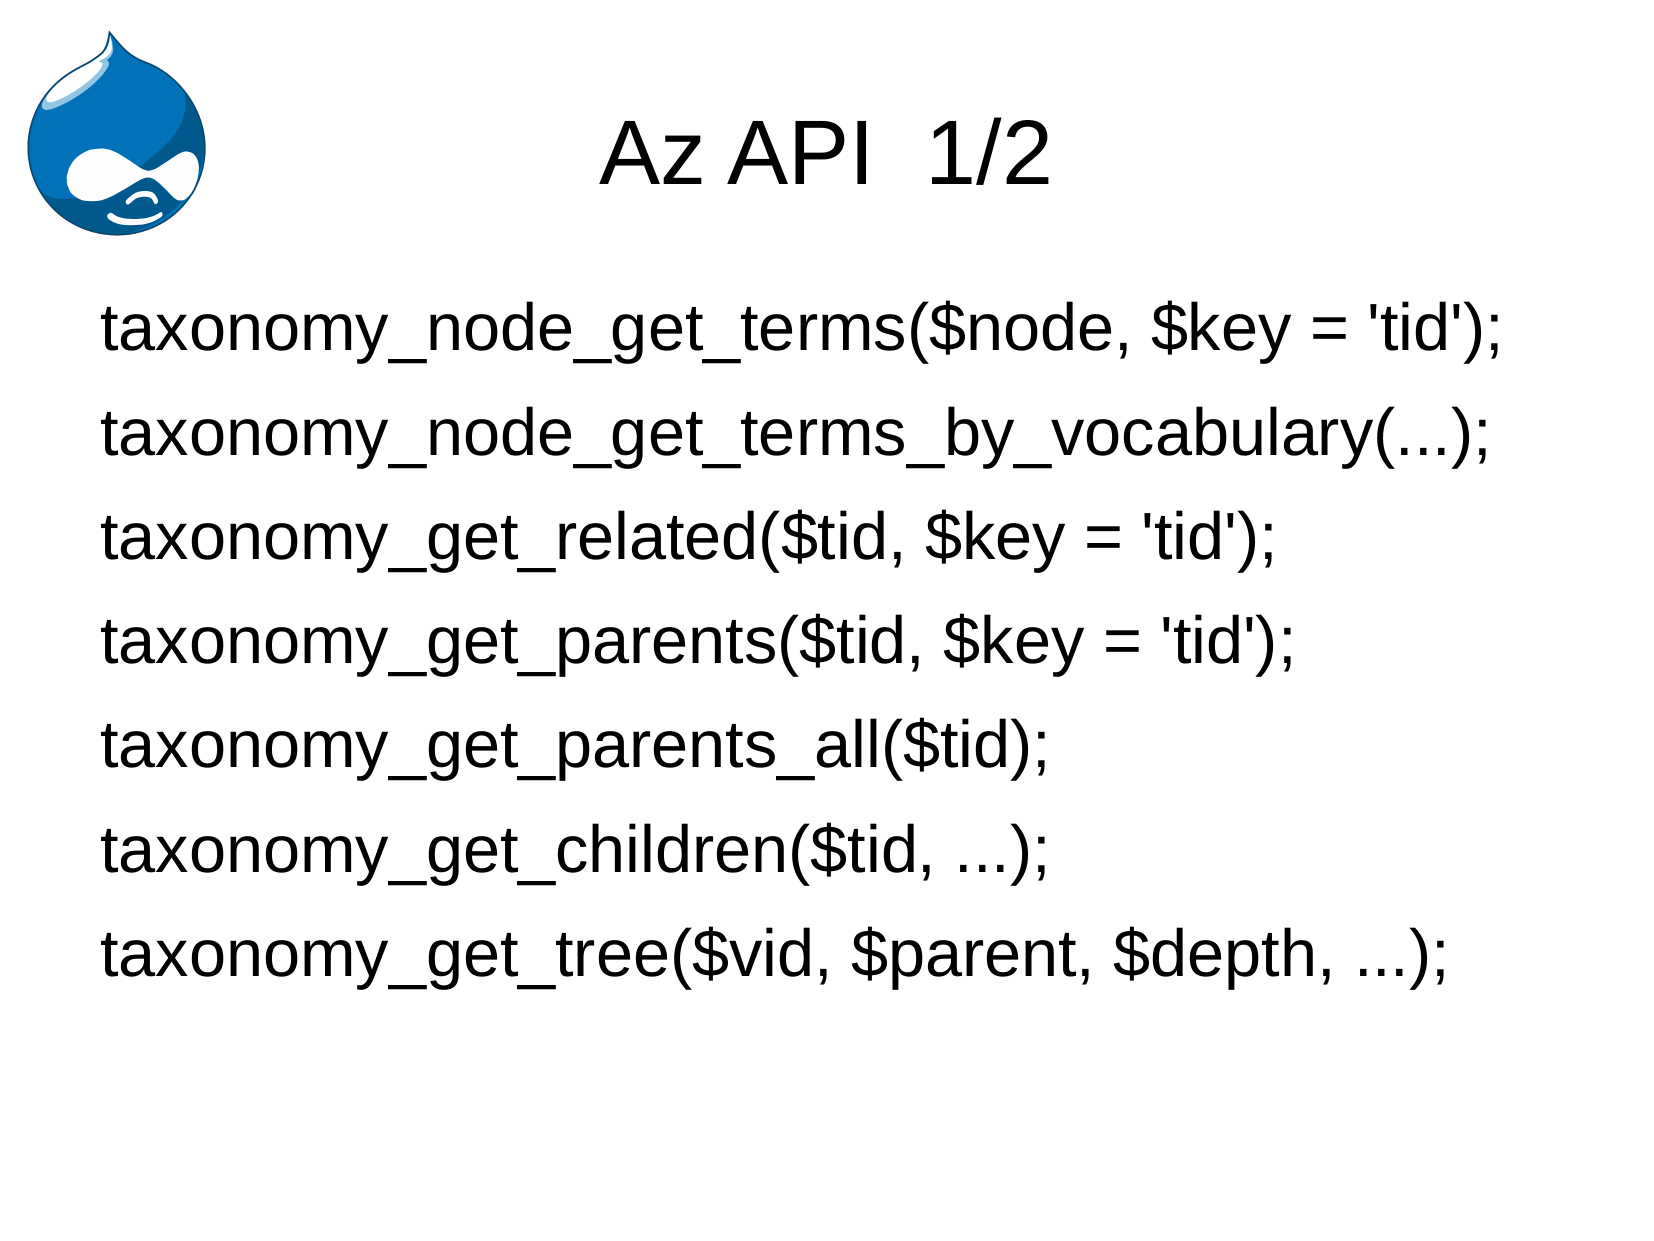

# Az API 1/2
taxonomy_node_get_terms($node, $key = 'tid');
taxonomy_node_get_terms_by_vocabulary(...);
taxonomy_get_related($tid, $key = 'tid');
taxonomy_get_parents($tid, $key = 'tid');
taxonomy_get_parents_all($tid);
taxonomy_get_children($tid, ...);
taxonomy_get_tree($vid, $parent, $depth, ...);